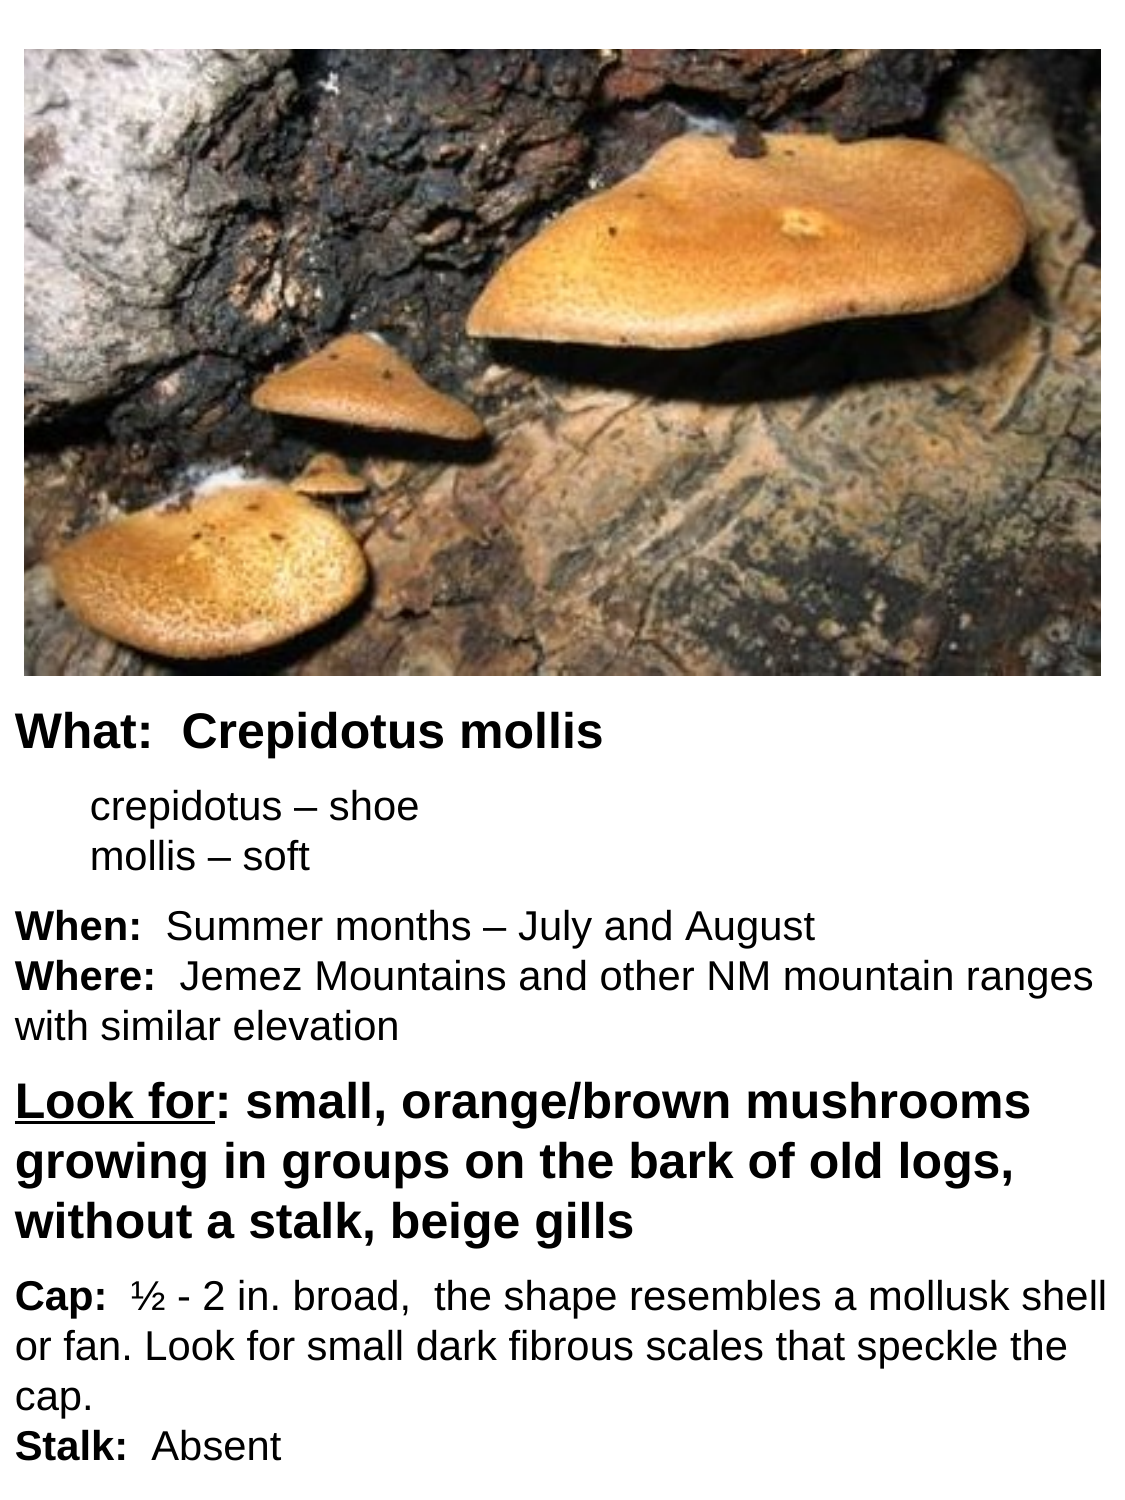

What: Crepidotus mollis
crepidotus – shoe
mollis – soft
When: Summer months – July and August
Where: Jemez Mountains and other NM mountain ranges with similar elevation
Look for: small, orange/brown mushrooms growing in groups on the bark of old logs, without a stalk, beige gills
Cap: ½ - 2 in. broad, the shape resembles a mollusk shell or fan. Look for small dark fibrous scales that speckle the cap.
Stalk: Absent